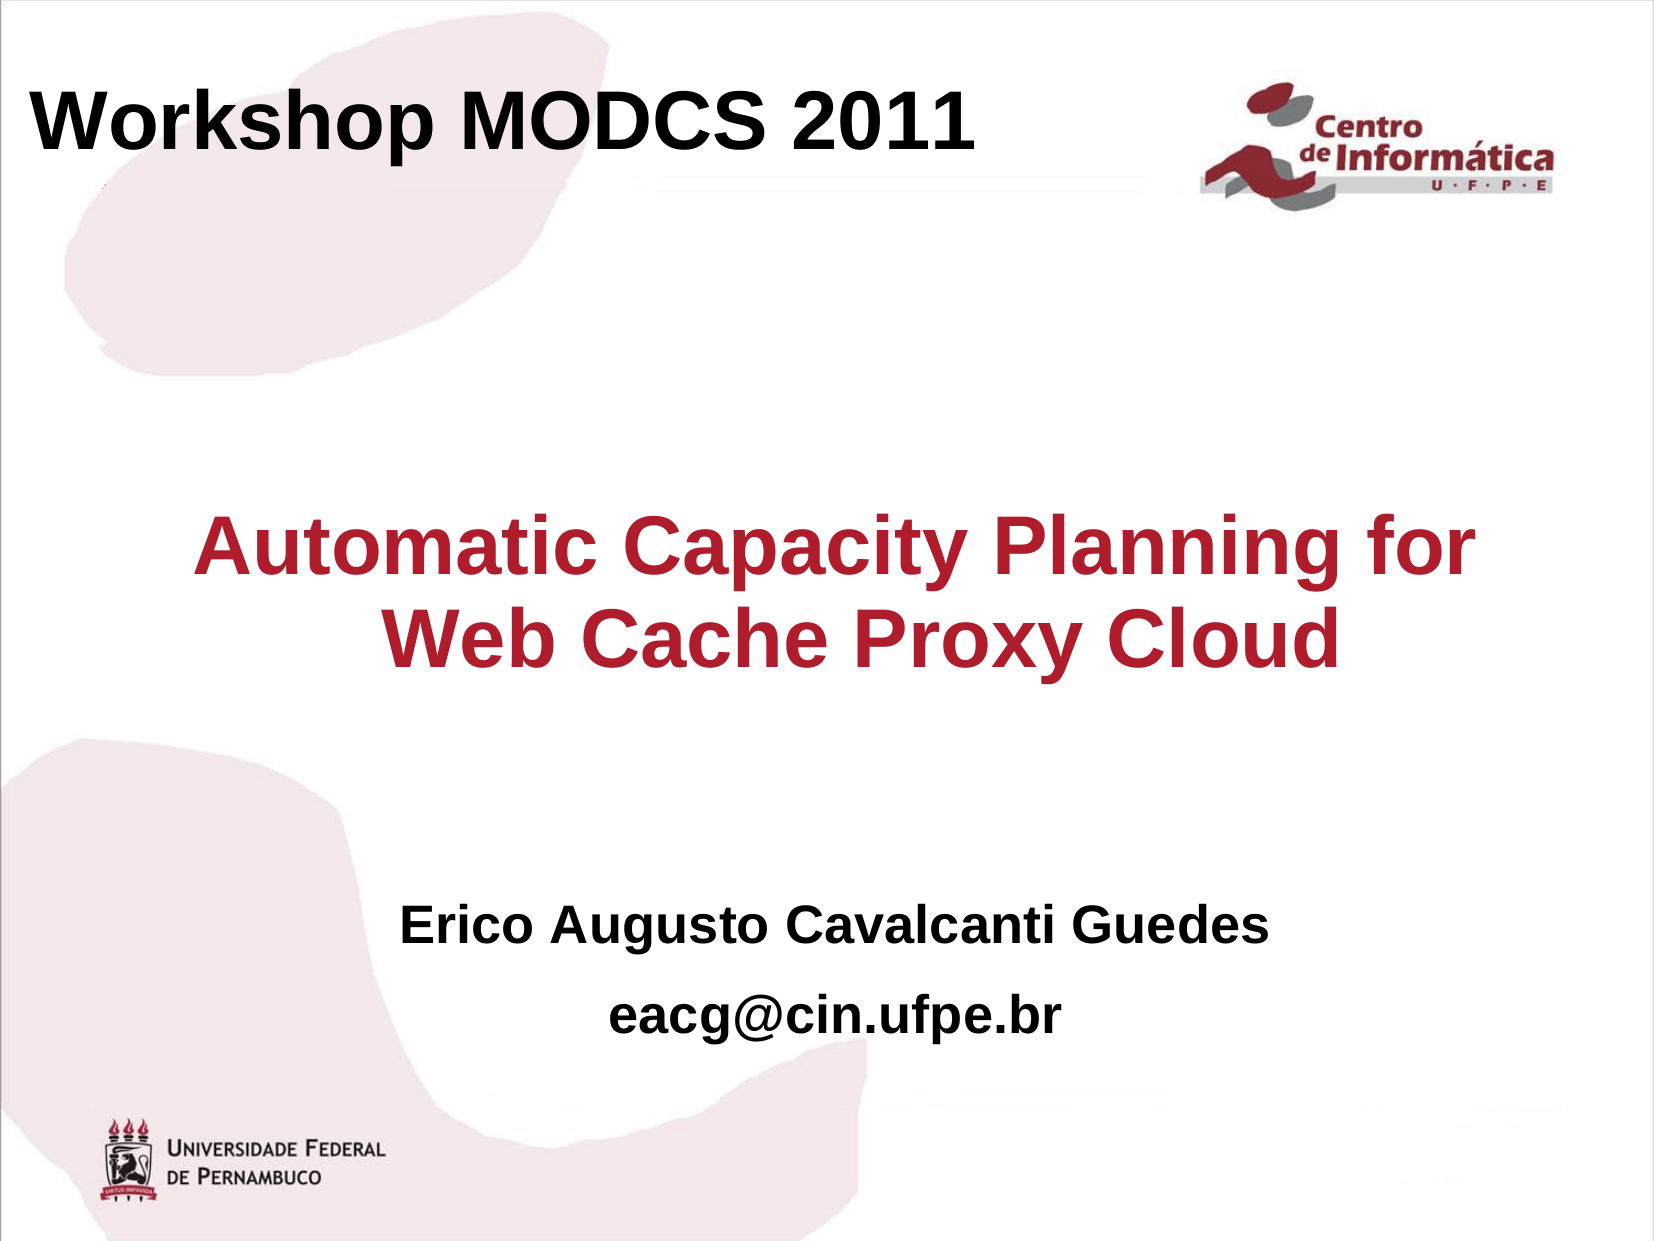

# Workshop MODCS 2011
Automatic Capacity Planning for Web Cache Proxy Cloud
Erico Augusto Cavalcanti Guedes
eacg@cin.ufpe.br